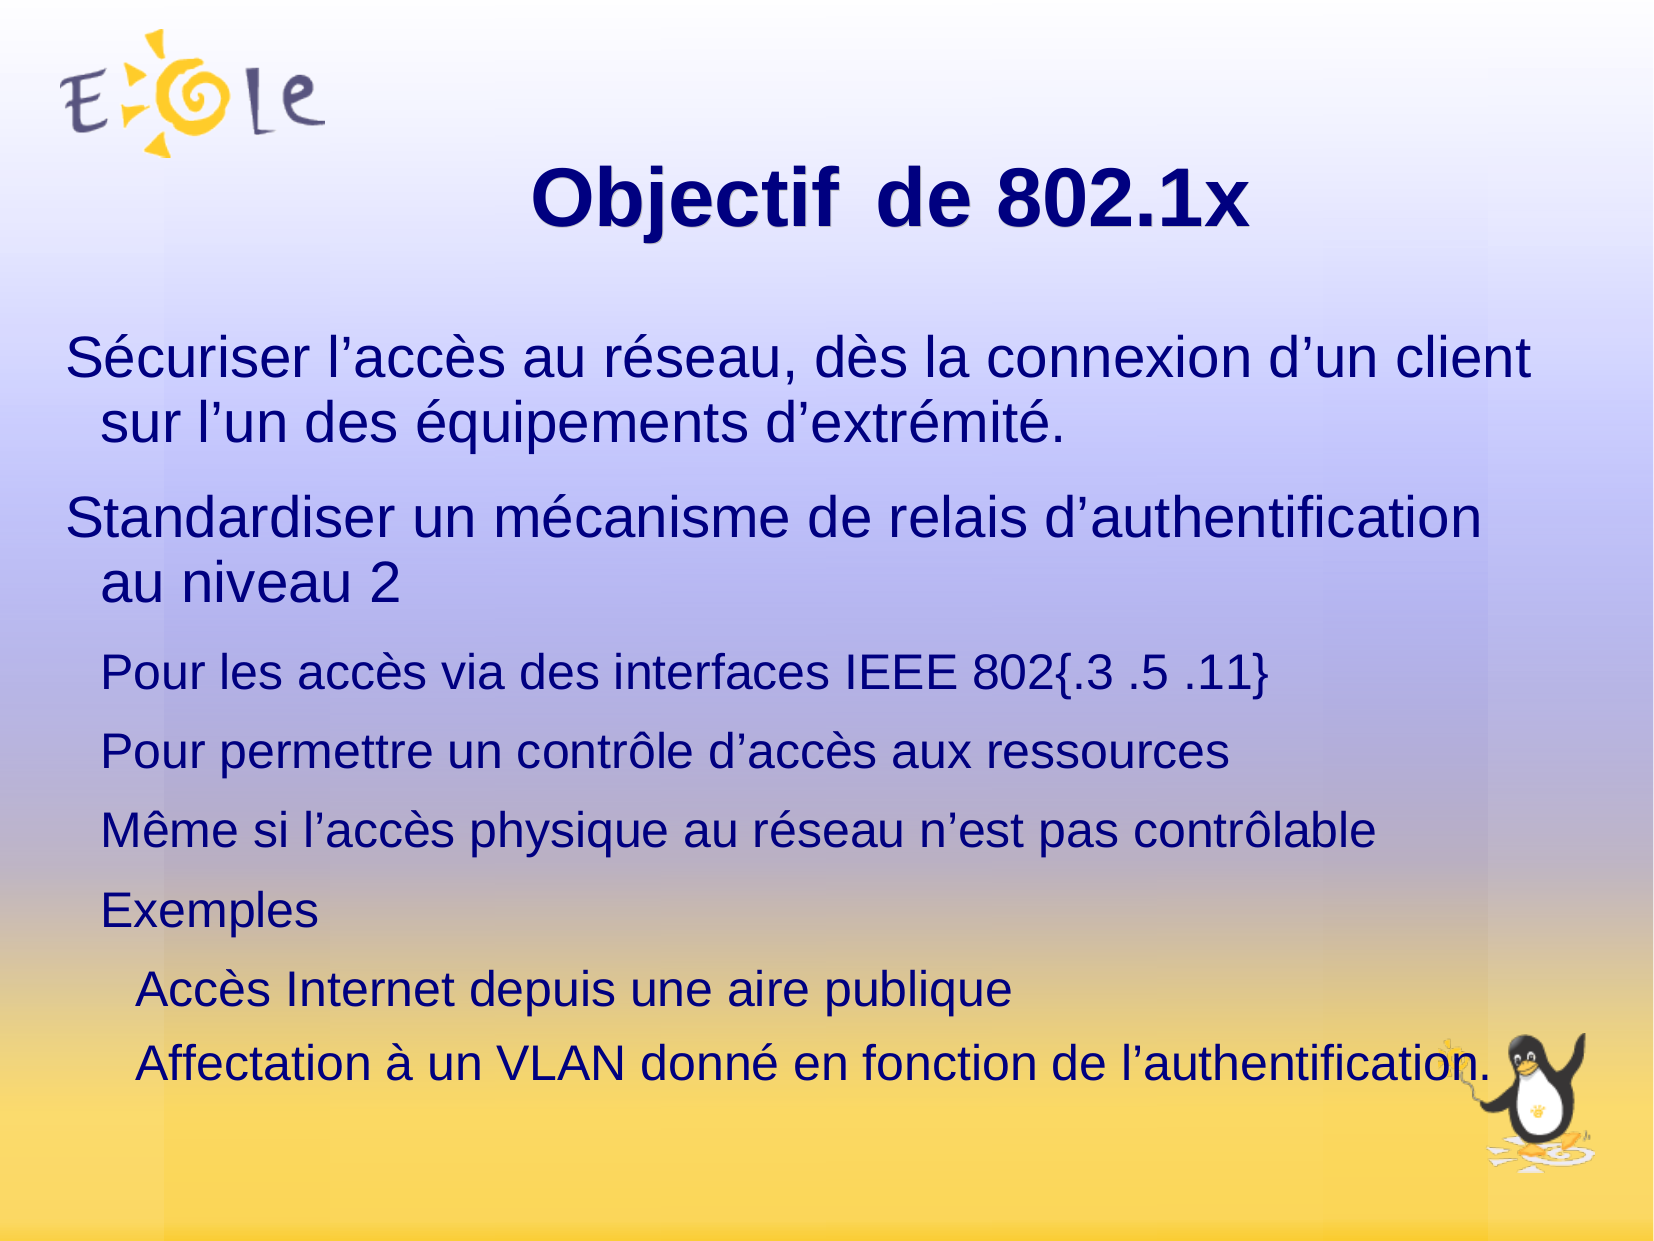

Objectif de 802.1x
# Sécuriser l’accès au réseau, dès la connexion d’un client sur l’un des équipements d’extrémité.
Standardiser un mécanisme de relais d’authentification au niveau 2
Pour les accès via des interfaces IEEE 802{.3 .5 .11}
Pour permettre un contrôle d’accès aux ressources
Même si l’accès physique au réseau n’est pas contrôlable
Exemples
Accès Internet depuis une aire publique
Affectation à un VLAN donné en fonction de l’authentification.